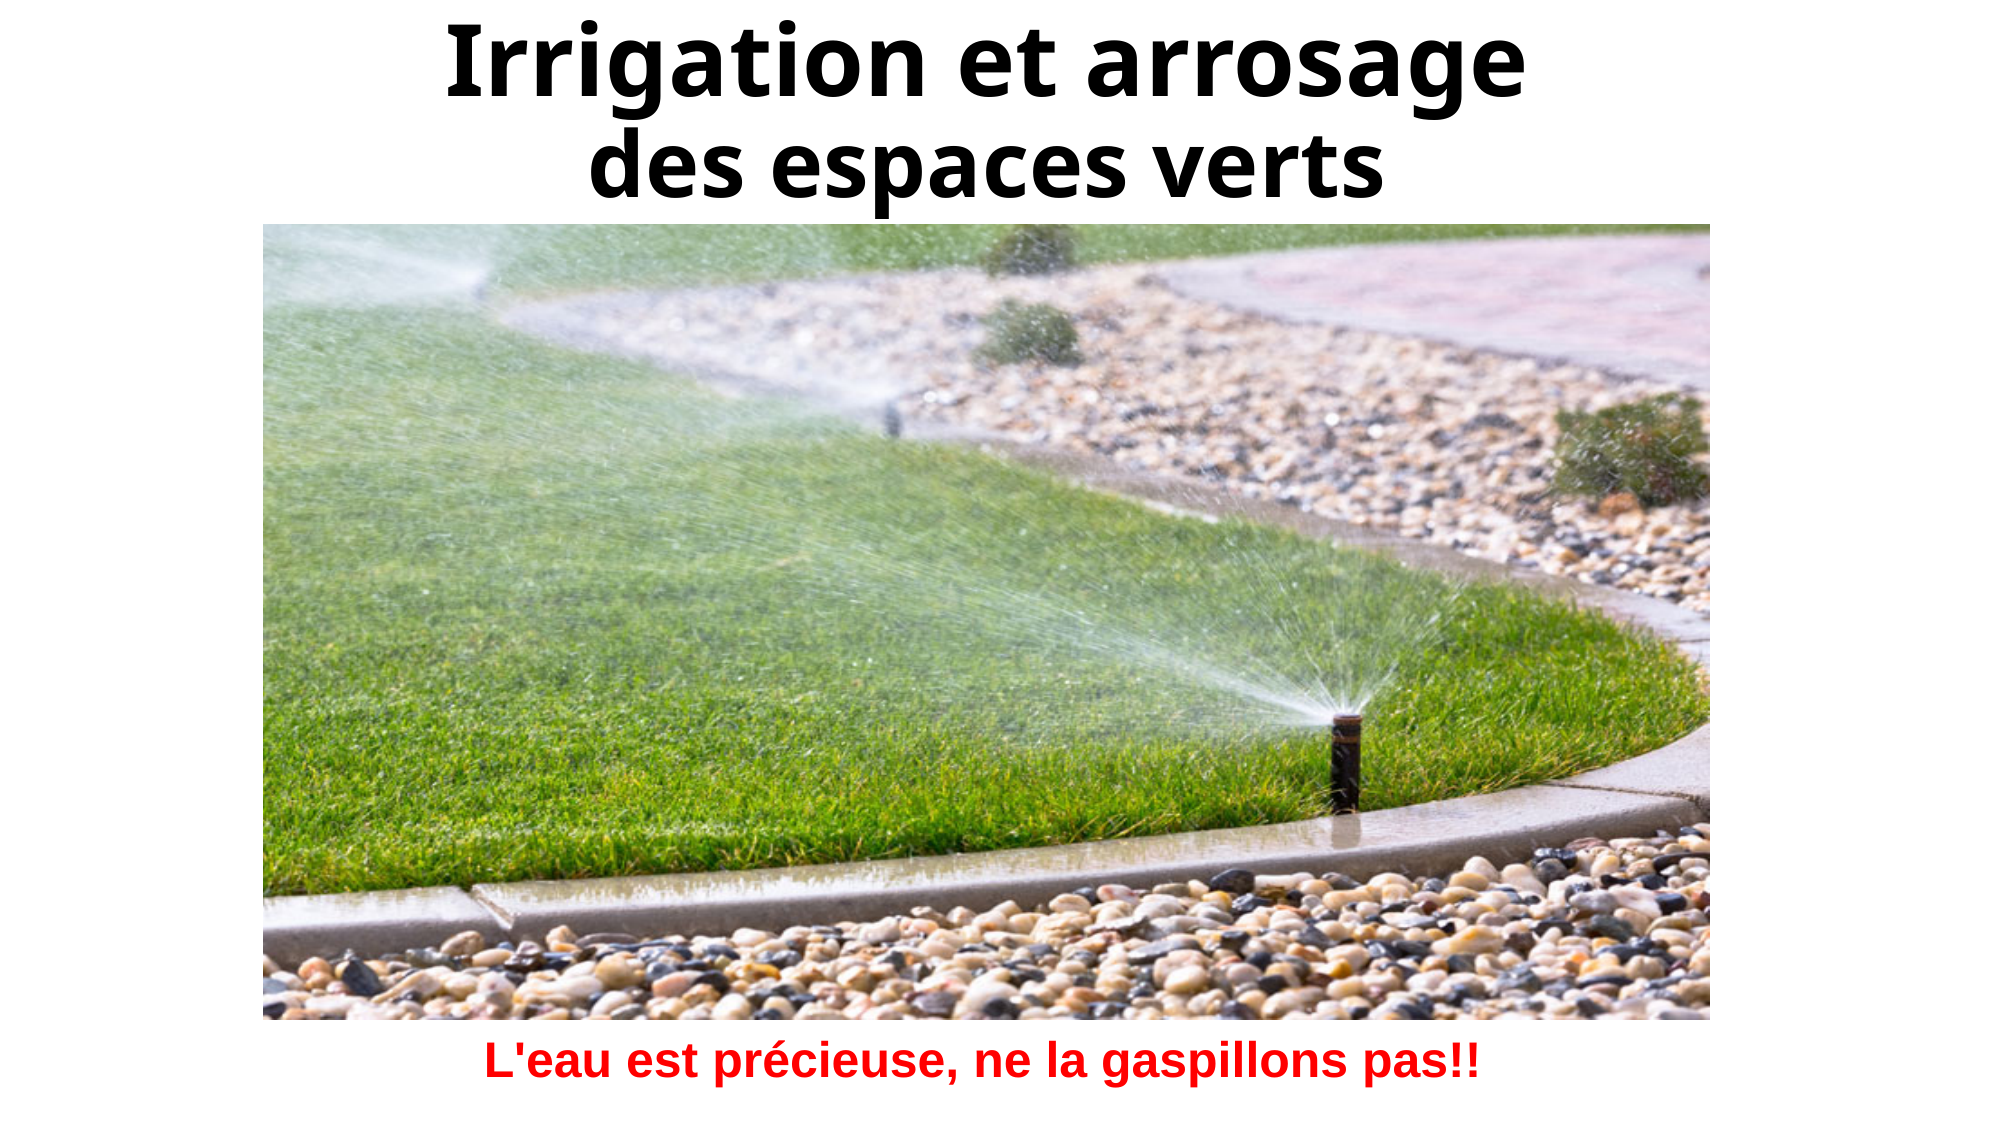

# Irrigation et arrosage des espaces verts
L'eau est précieuse, ne la gaspillons pas!!